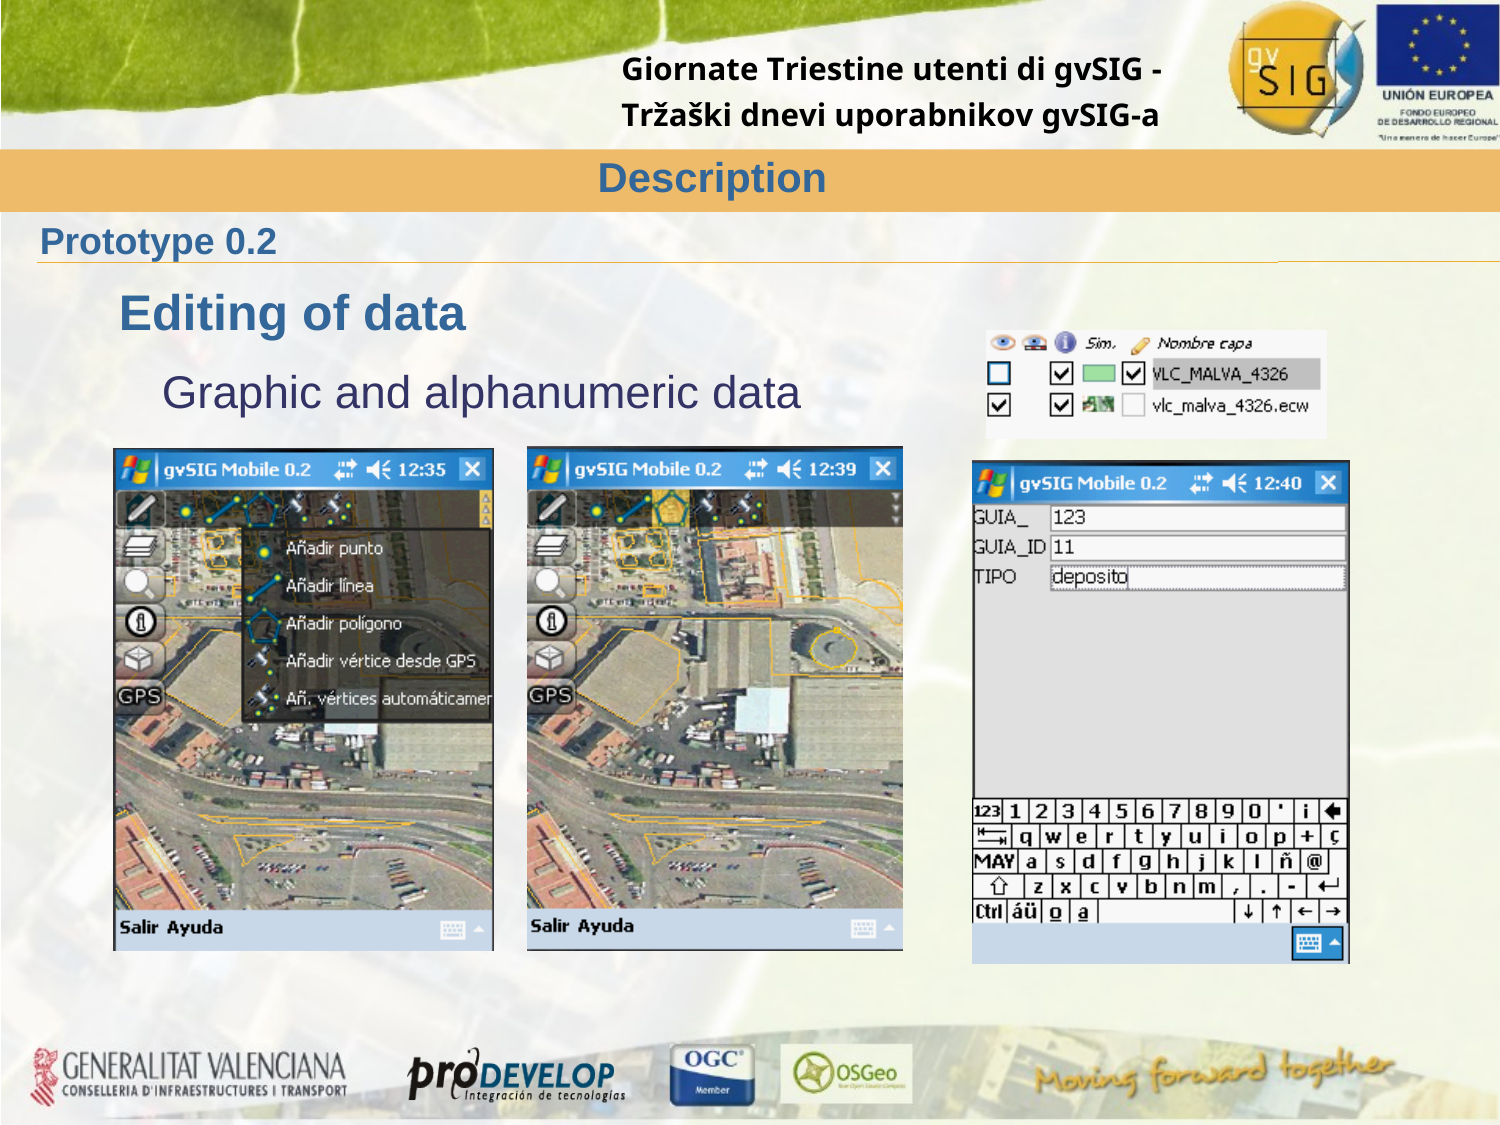

Description
 Editing of data
Graphic and alphanumeric data
Prototype 0.2